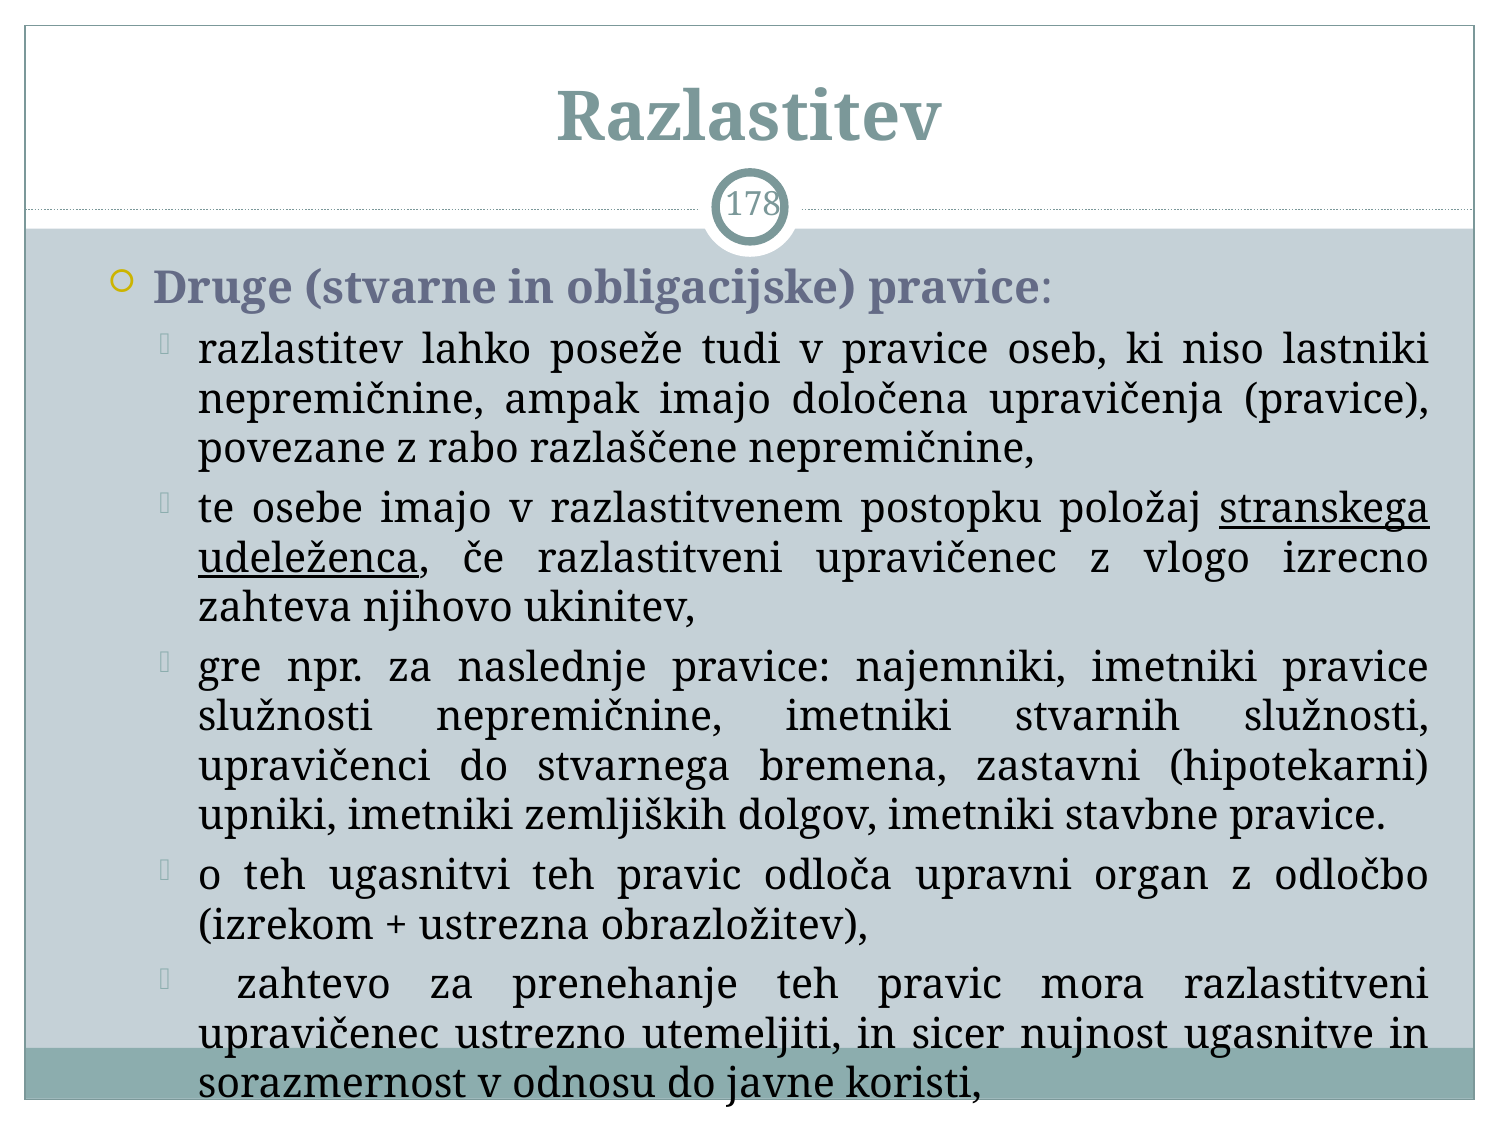

# Razlastitev
Druge (stvarne in obligacijske) pravice:
razlastitev lahko poseže tudi v pravice oseb, ki niso lastniki nepremičnine, ampak imajo določena upravičenja (pravice), povezane z rabo razlaščene nepremičnine,
te osebe imajo v razlastitvenem postopku položaj stranskega udeleženca, če razlastitveni upravičenec z vlogo izrecno zahteva njihovo ukinitev,
gre npr. za naslednje pravice: najemniki, imetniki pravice služnosti nepremičnine, imetniki stvarnih služnosti, upravičenci do stvarnega bremena, zastavni (hipotekarni) upniki, imetniki zemljiških dolgov, imetniki stavbne pravice.
o teh ugasnitvi teh pravic odloča upravni organ z odločbo (izrekom + ustrezna obrazložitev),
 zahtevo za prenehanje teh pravic mora razlastitveni upravičenec ustrezno utemeljiti, in sicer nujnost ugasnitve in sorazmernost v odnosu do javne koristi,